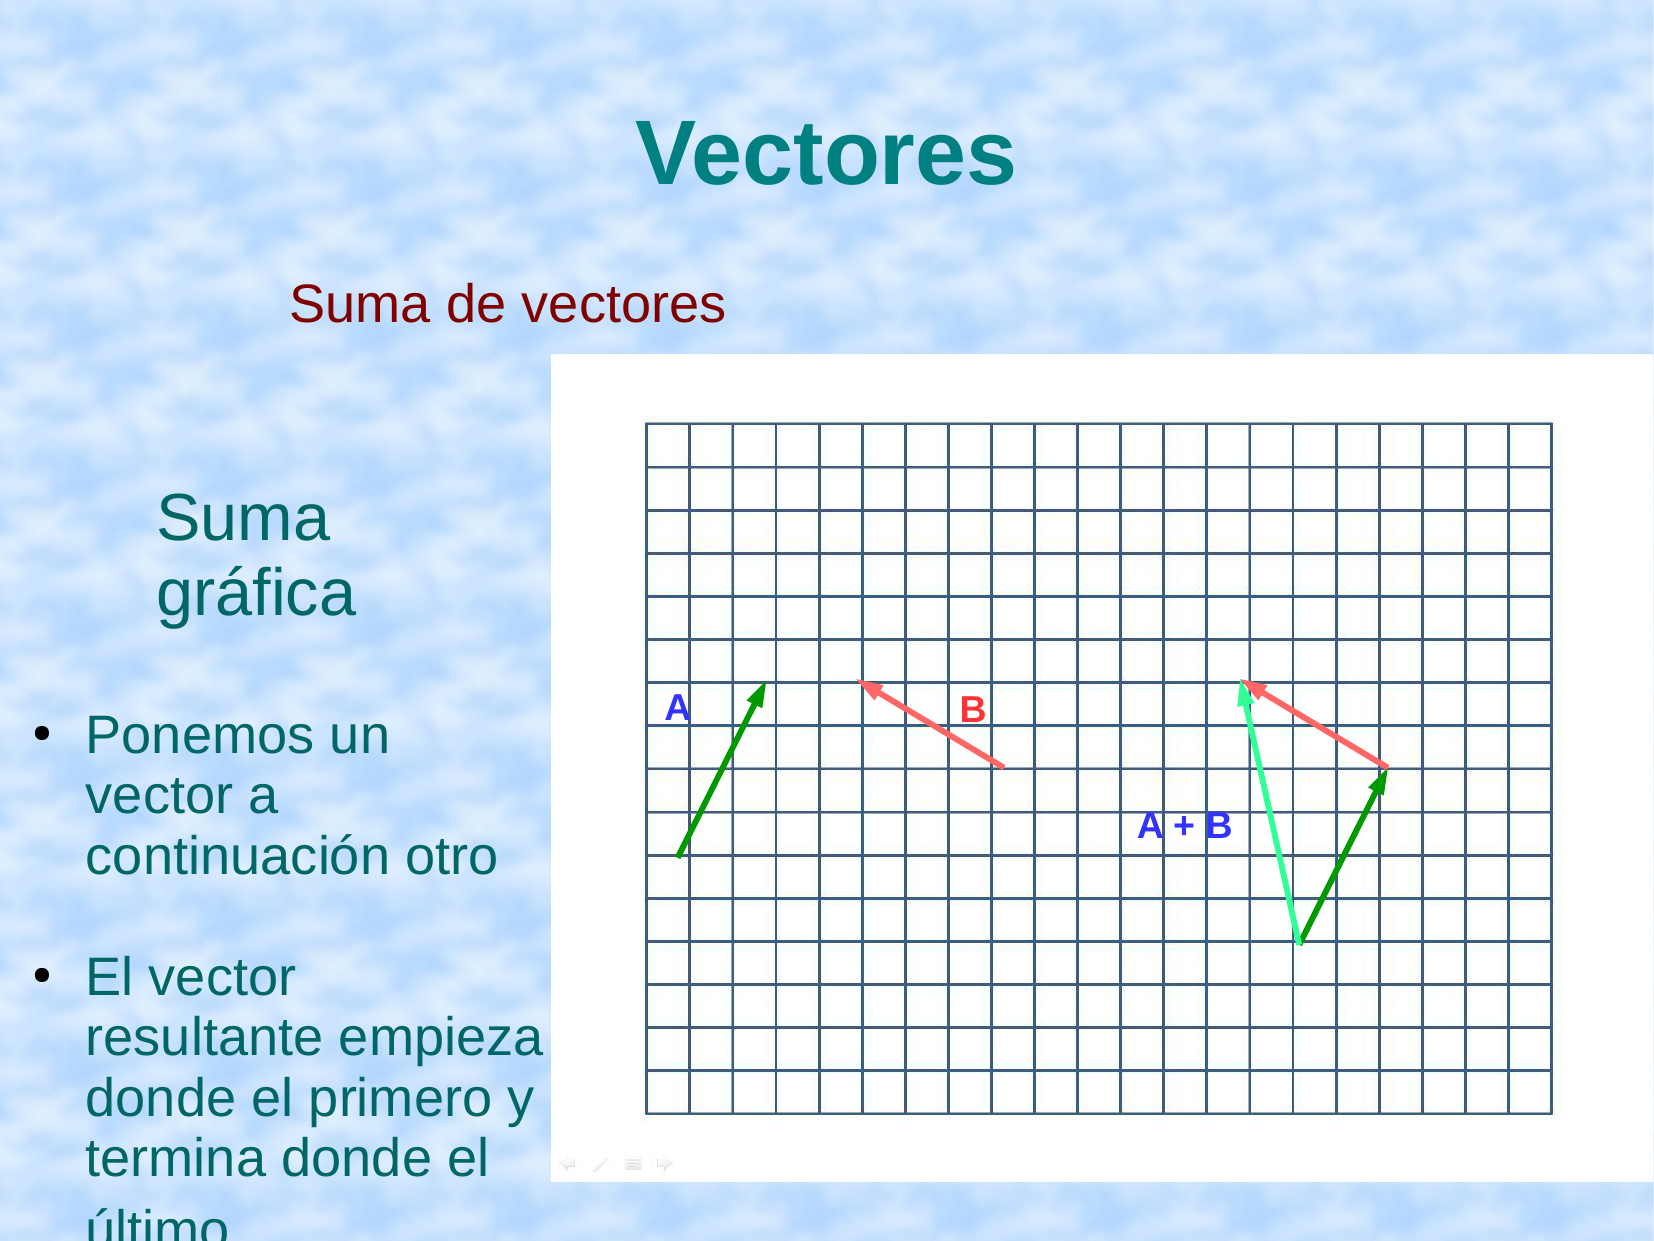

# Vectores
Suma de vectores
Suma gráfica
Ponemos un vector a continuación otro
El vector resultante empieza donde el primero y termina donde el último
A
B
A + B
la relación entre ω y el periodo T es
ω = 2π/T
la relación entre ω y el periodo T es
ω = 2π/T
la relación entre ω y el periodo T es
ω = 2π/T